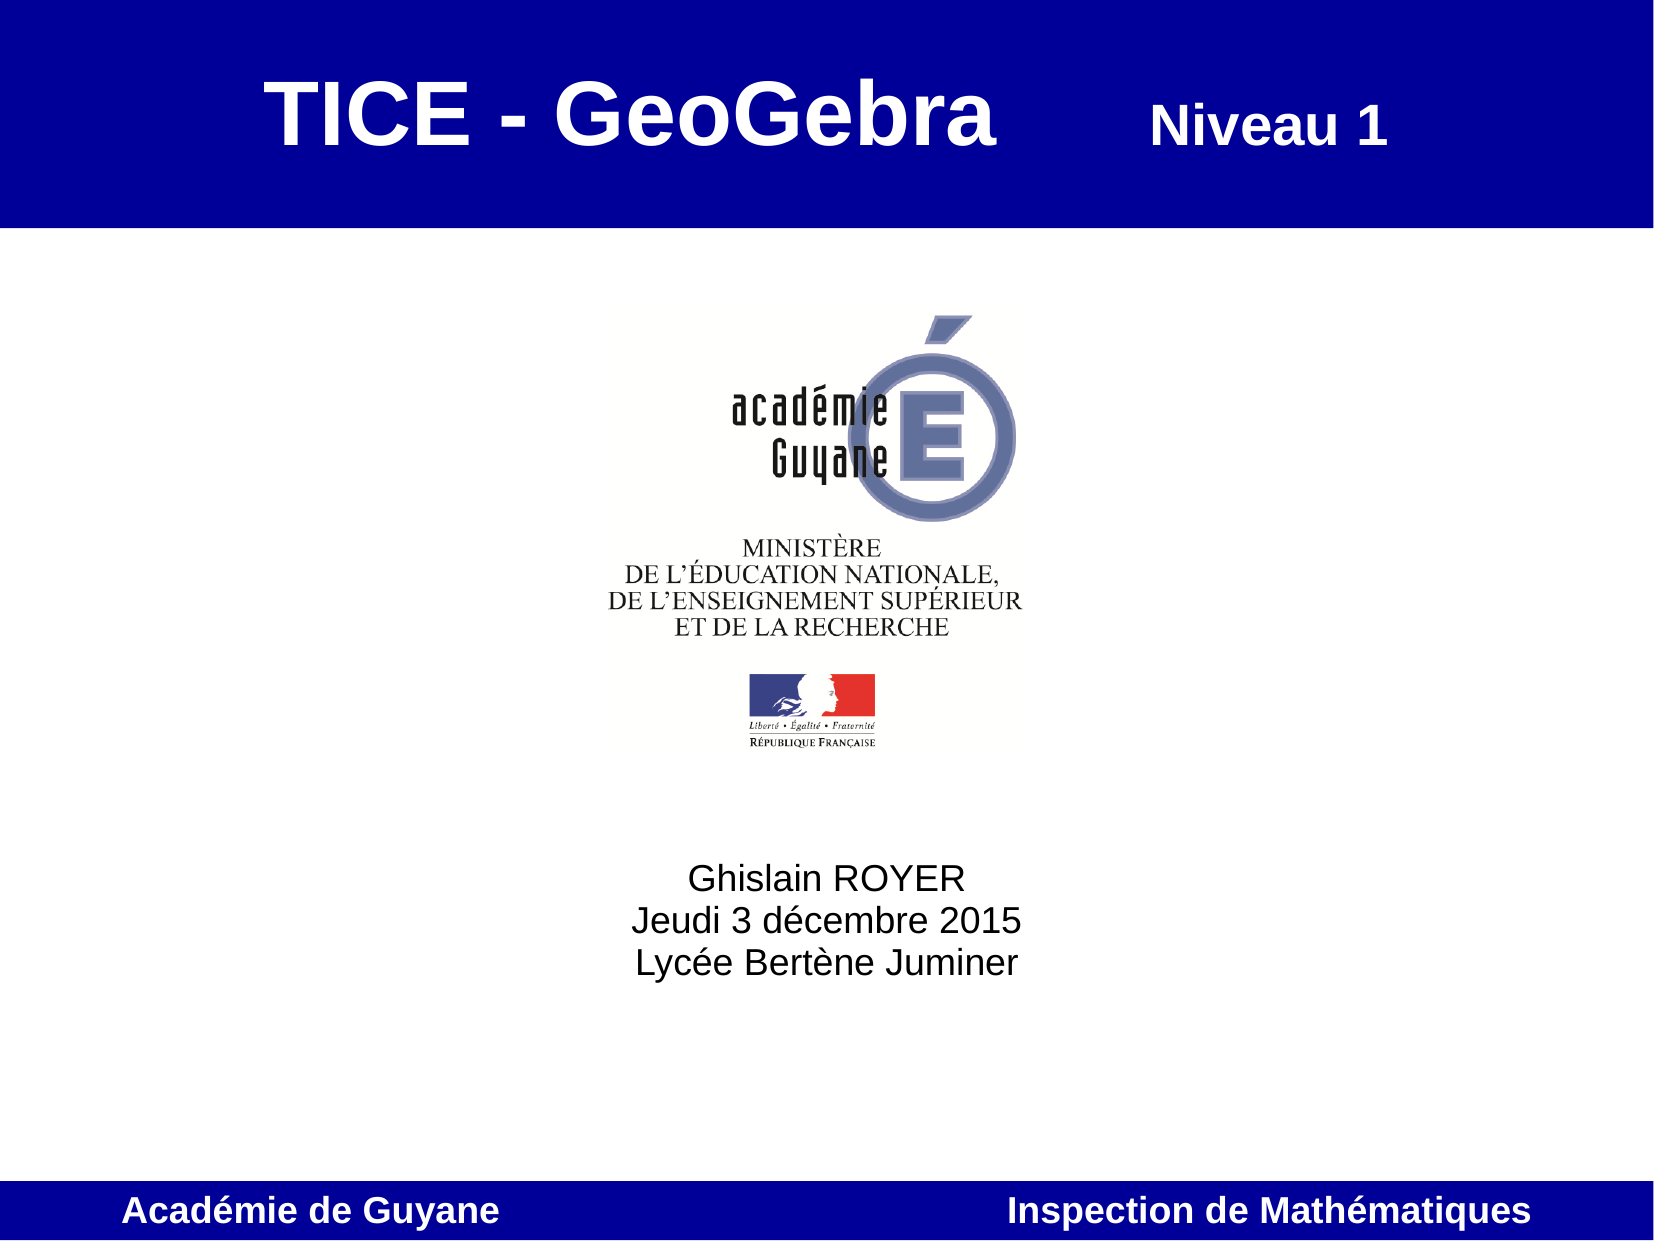

# TICE - GeoGebra			Niveau 1
Ghislain ROYER
Jeudi 3 décembre 2015
Lycée Bertène Juminer
Académie de Guyane							Inspection de Mathématiques